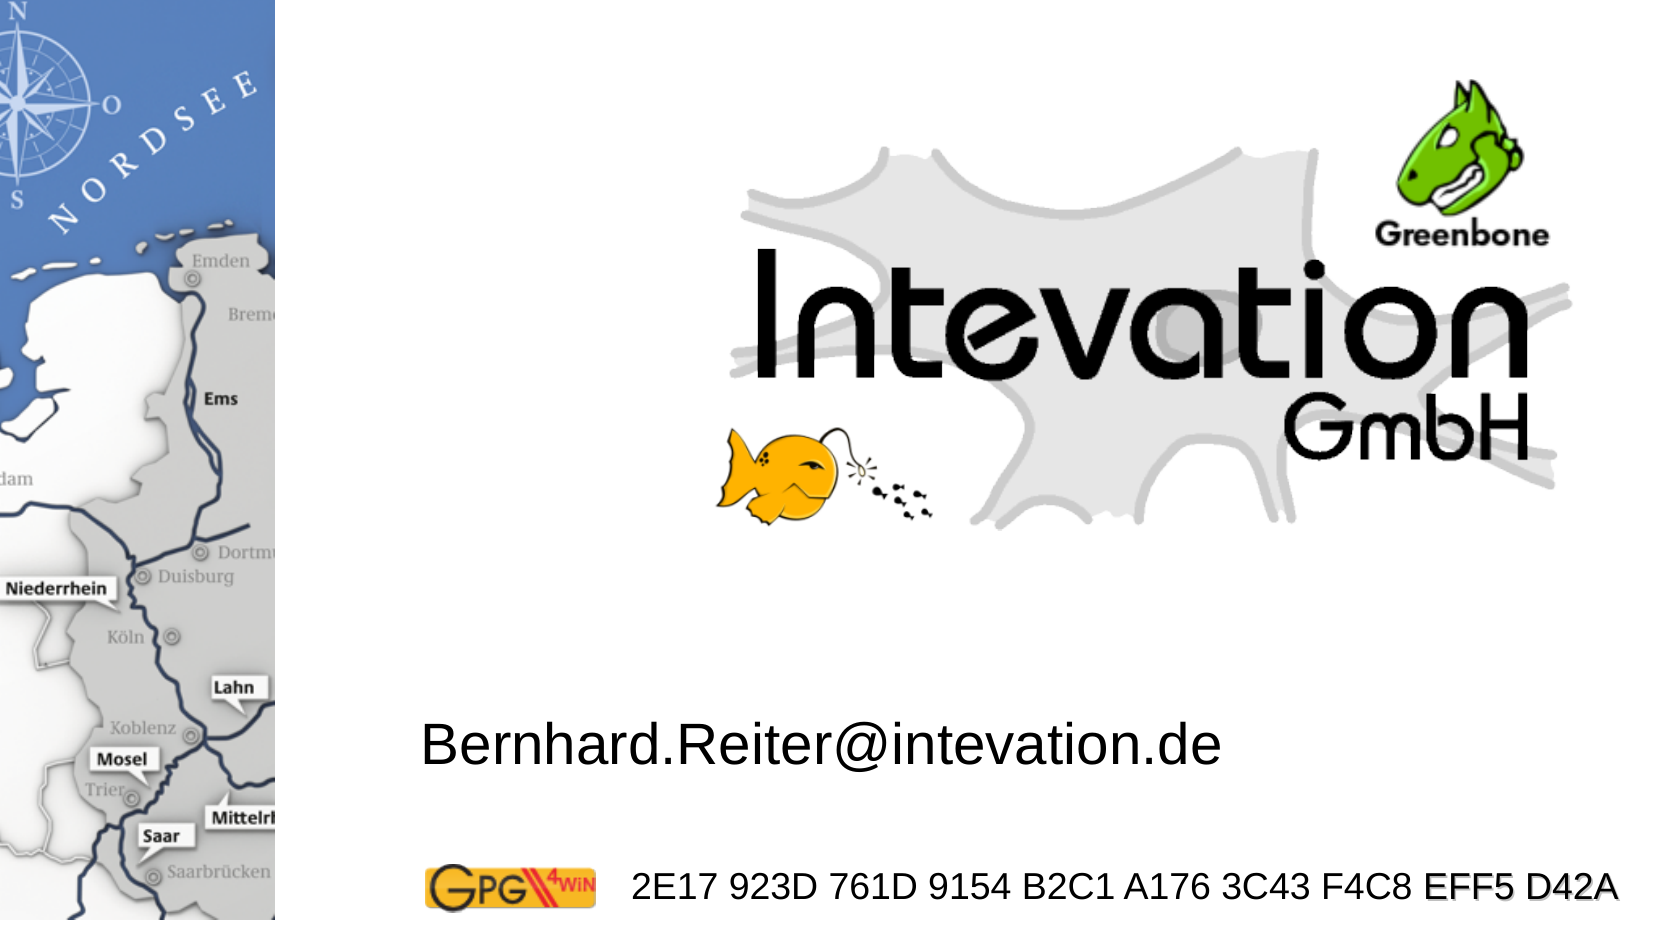

Bernhard.Reiter@intevation.de
2E17 923D 761D 9154 B2C1 A176 3C43 F4C8 EFF5 D42A